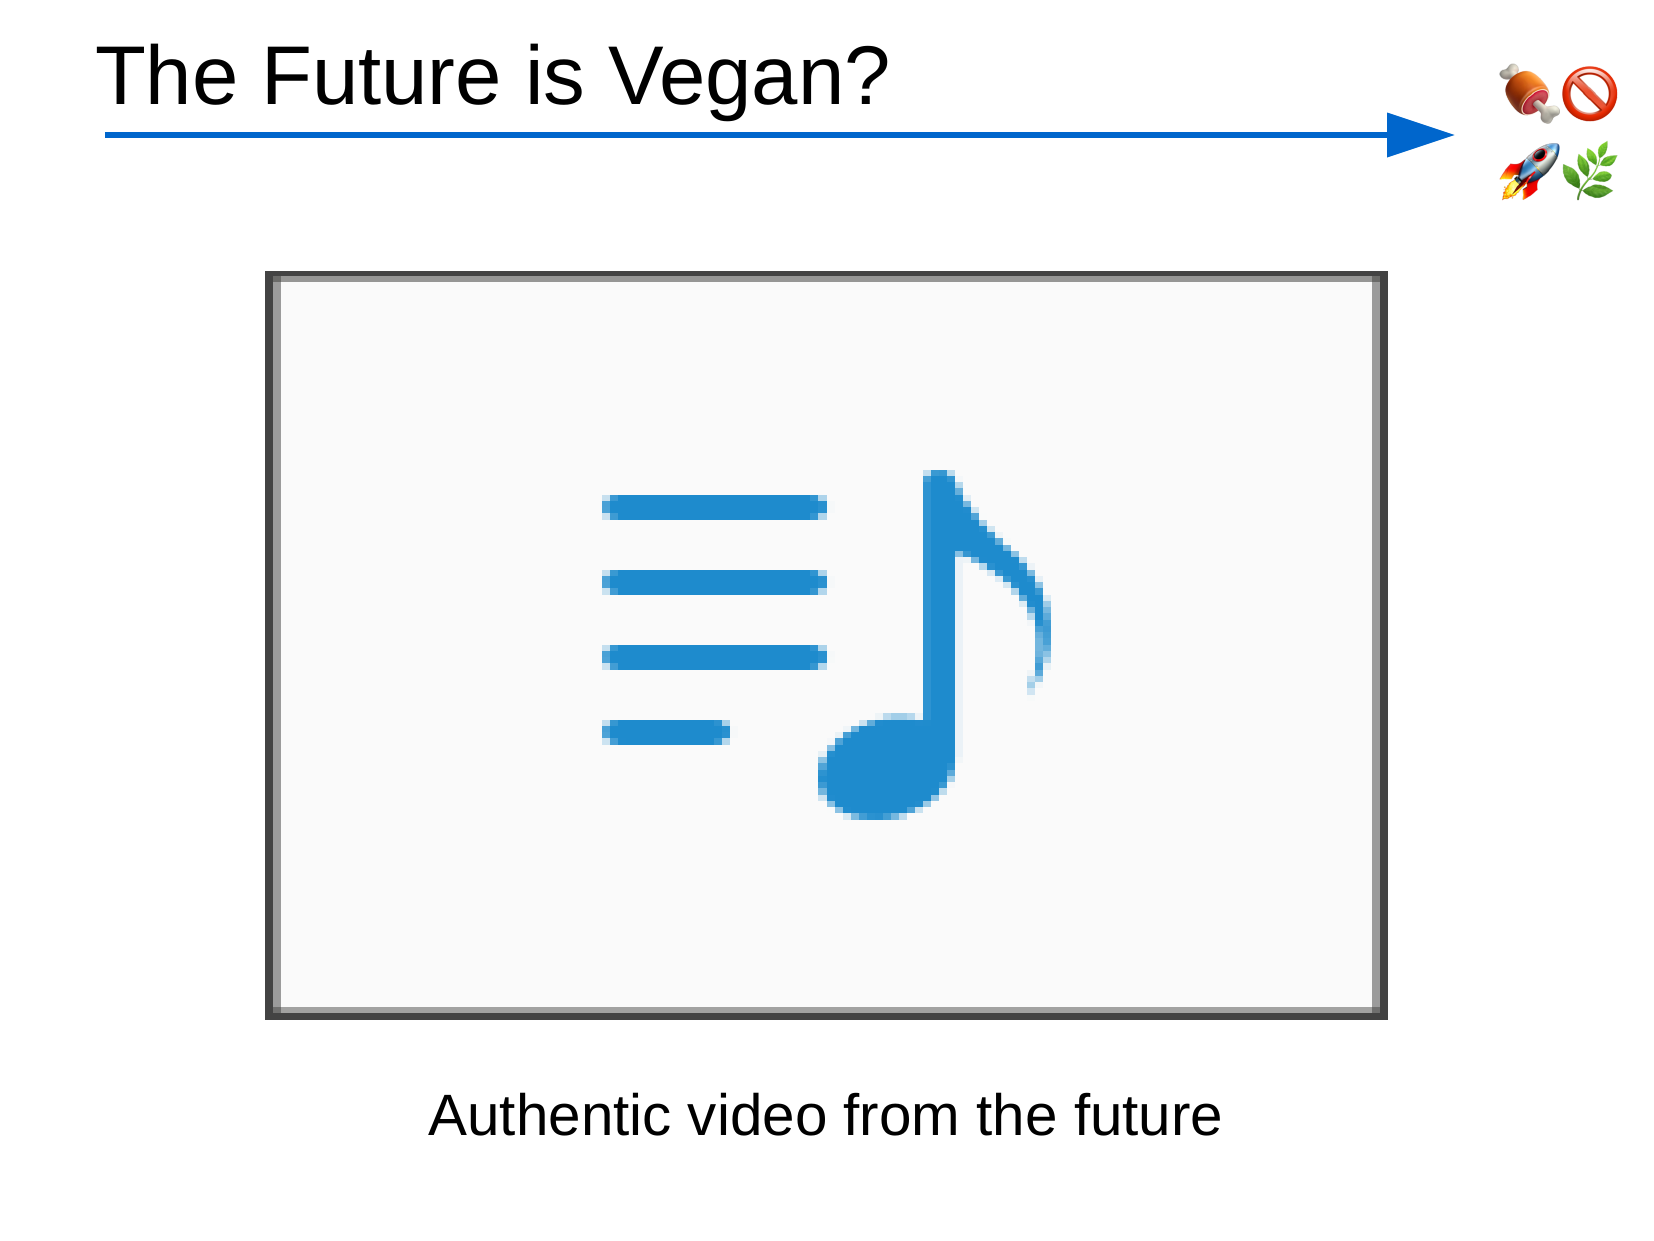

The Future is Vegan?
Authentic video from the future